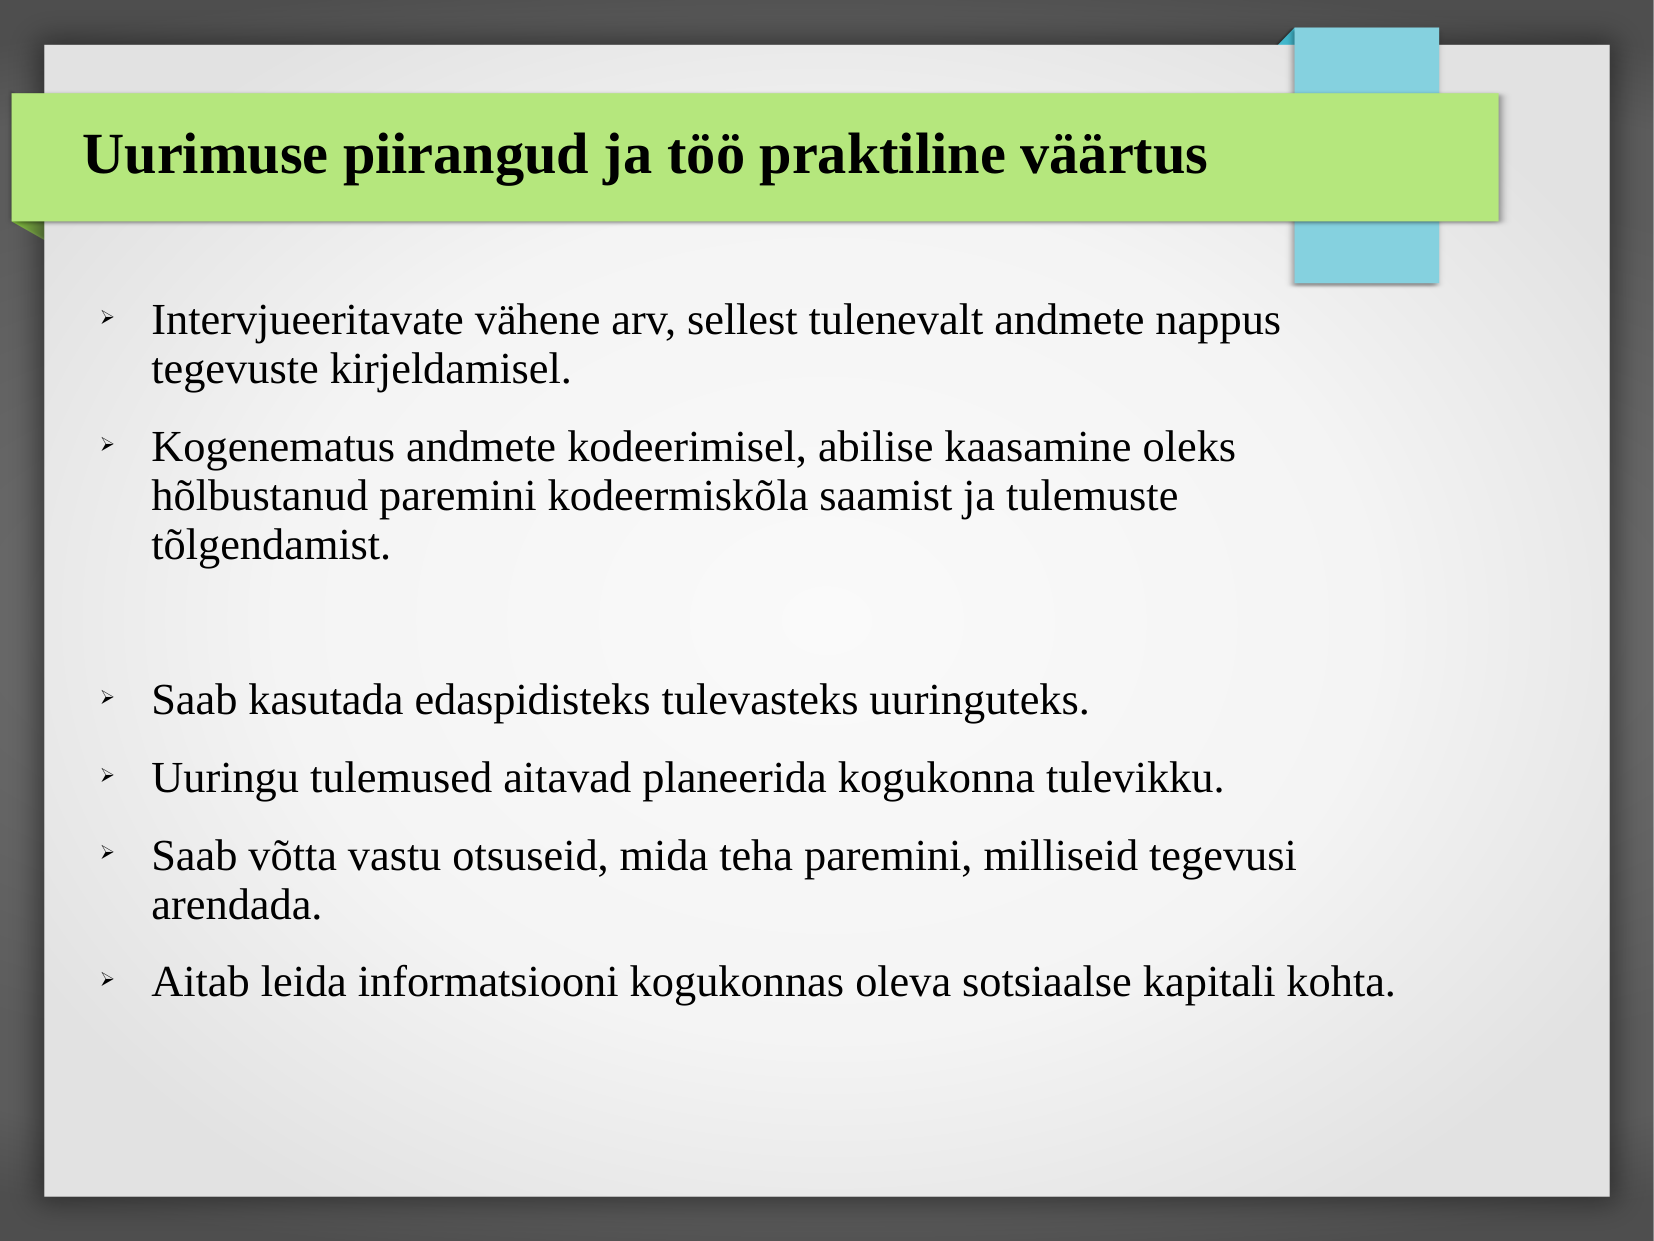

# Uurimuse piirangud ja töö praktiline väärtus
Intervjueeritavate vähene arv, sellest tulenevalt andmete nappus tegevuste kirjeldamisel.
Kogenematus andmete kodeerimisel, abilise kaasamine oleks hõlbustanud paremini kodeermiskõla saamist ja tulemuste tõlgendamist.
Saab kasutada edaspidisteks tulevasteks uuringuteks.
Uuringu tulemused aitavad planeerida kogukonna tulevikku.
Saab võtta vastu otsuseid, mida teha paremini, milliseid tegevusi arendada.
Aitab leida informatsiooni kogukonnas oleva sotsiaalse kapitali kohta.